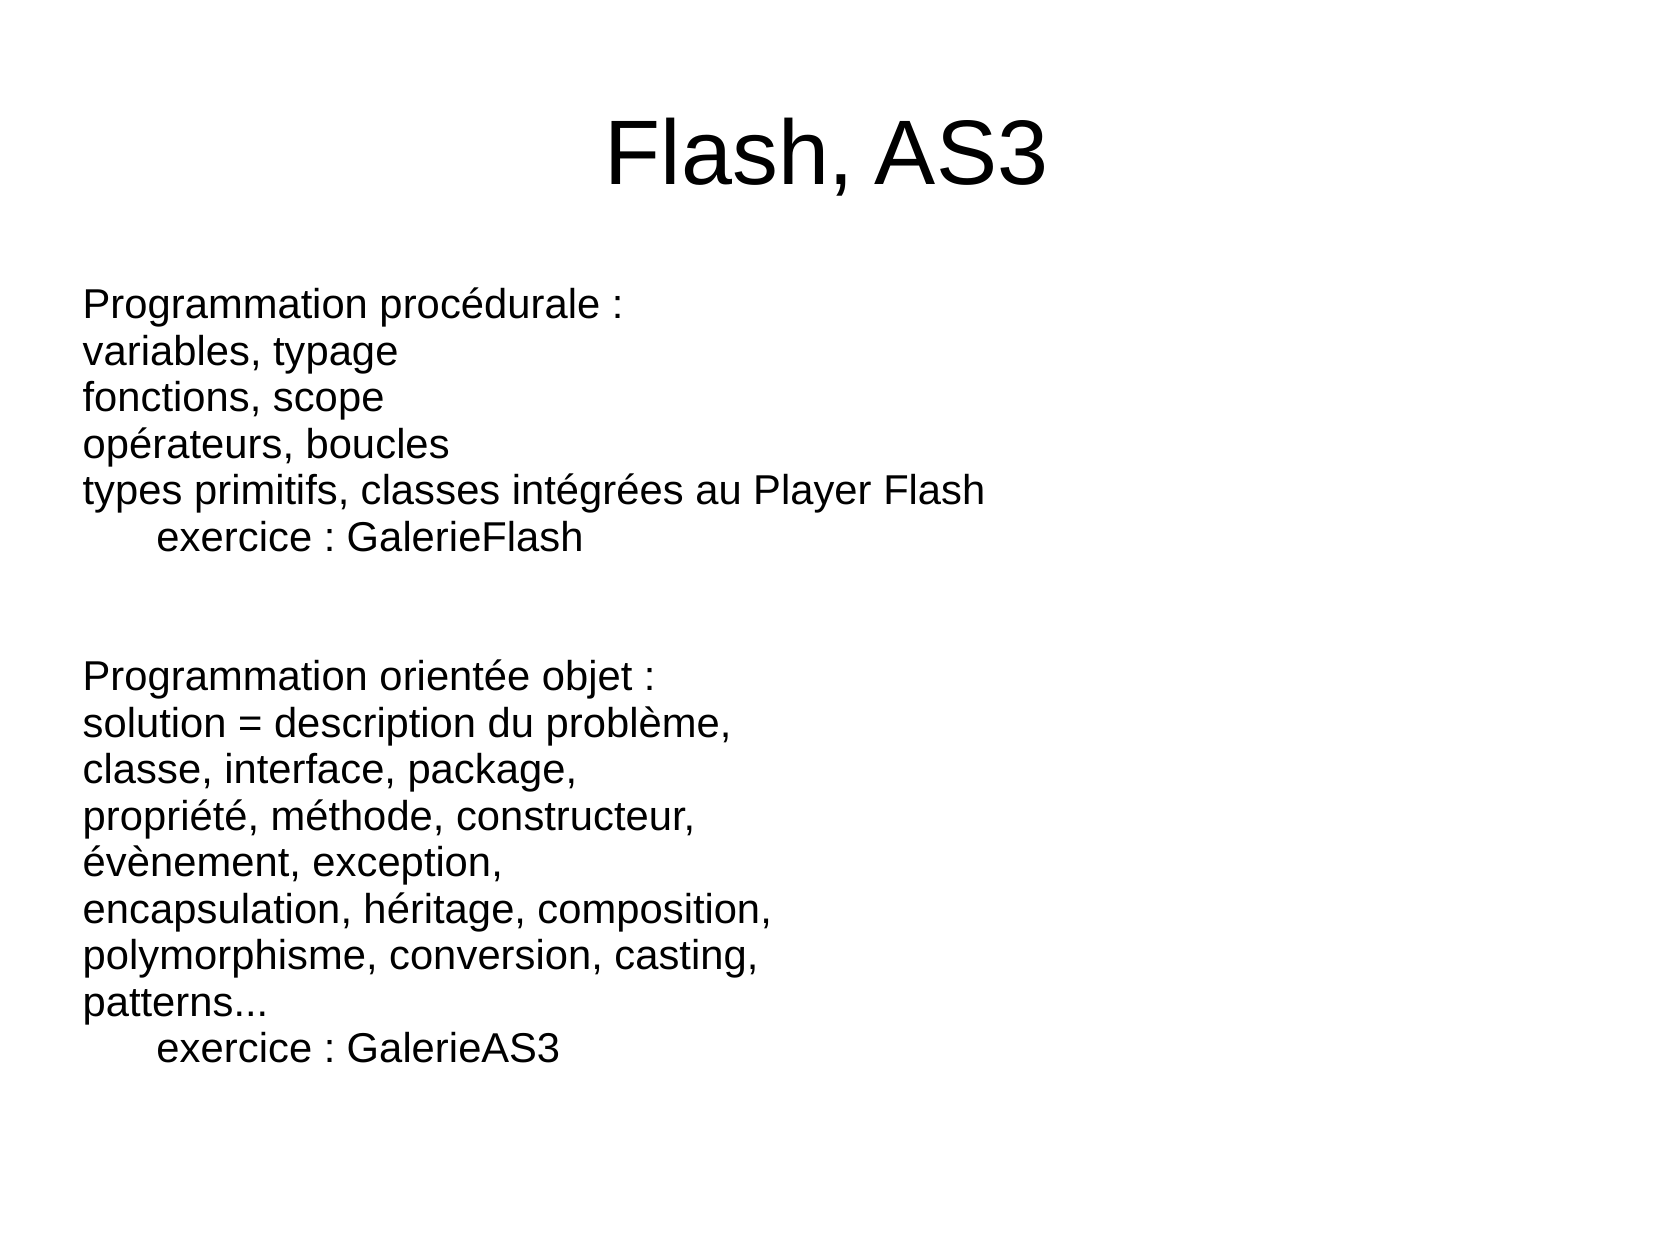

# Flash, AS3
Programmation procédurale :
variables, typage
fonctions, scope
opérateurs, boucles
types primitifs, classes intégrées au Player Flash
	exercice : GalerieFlash
Programmation orientée objet :
solution = description du problème,
classe, interface, package,
propriété, méthode, constructeur,
évènement, exception,
encapsulation, héritage, composition,
polymorphisme, conversion, casting,
patterns...
	exercice : GalerieAS3